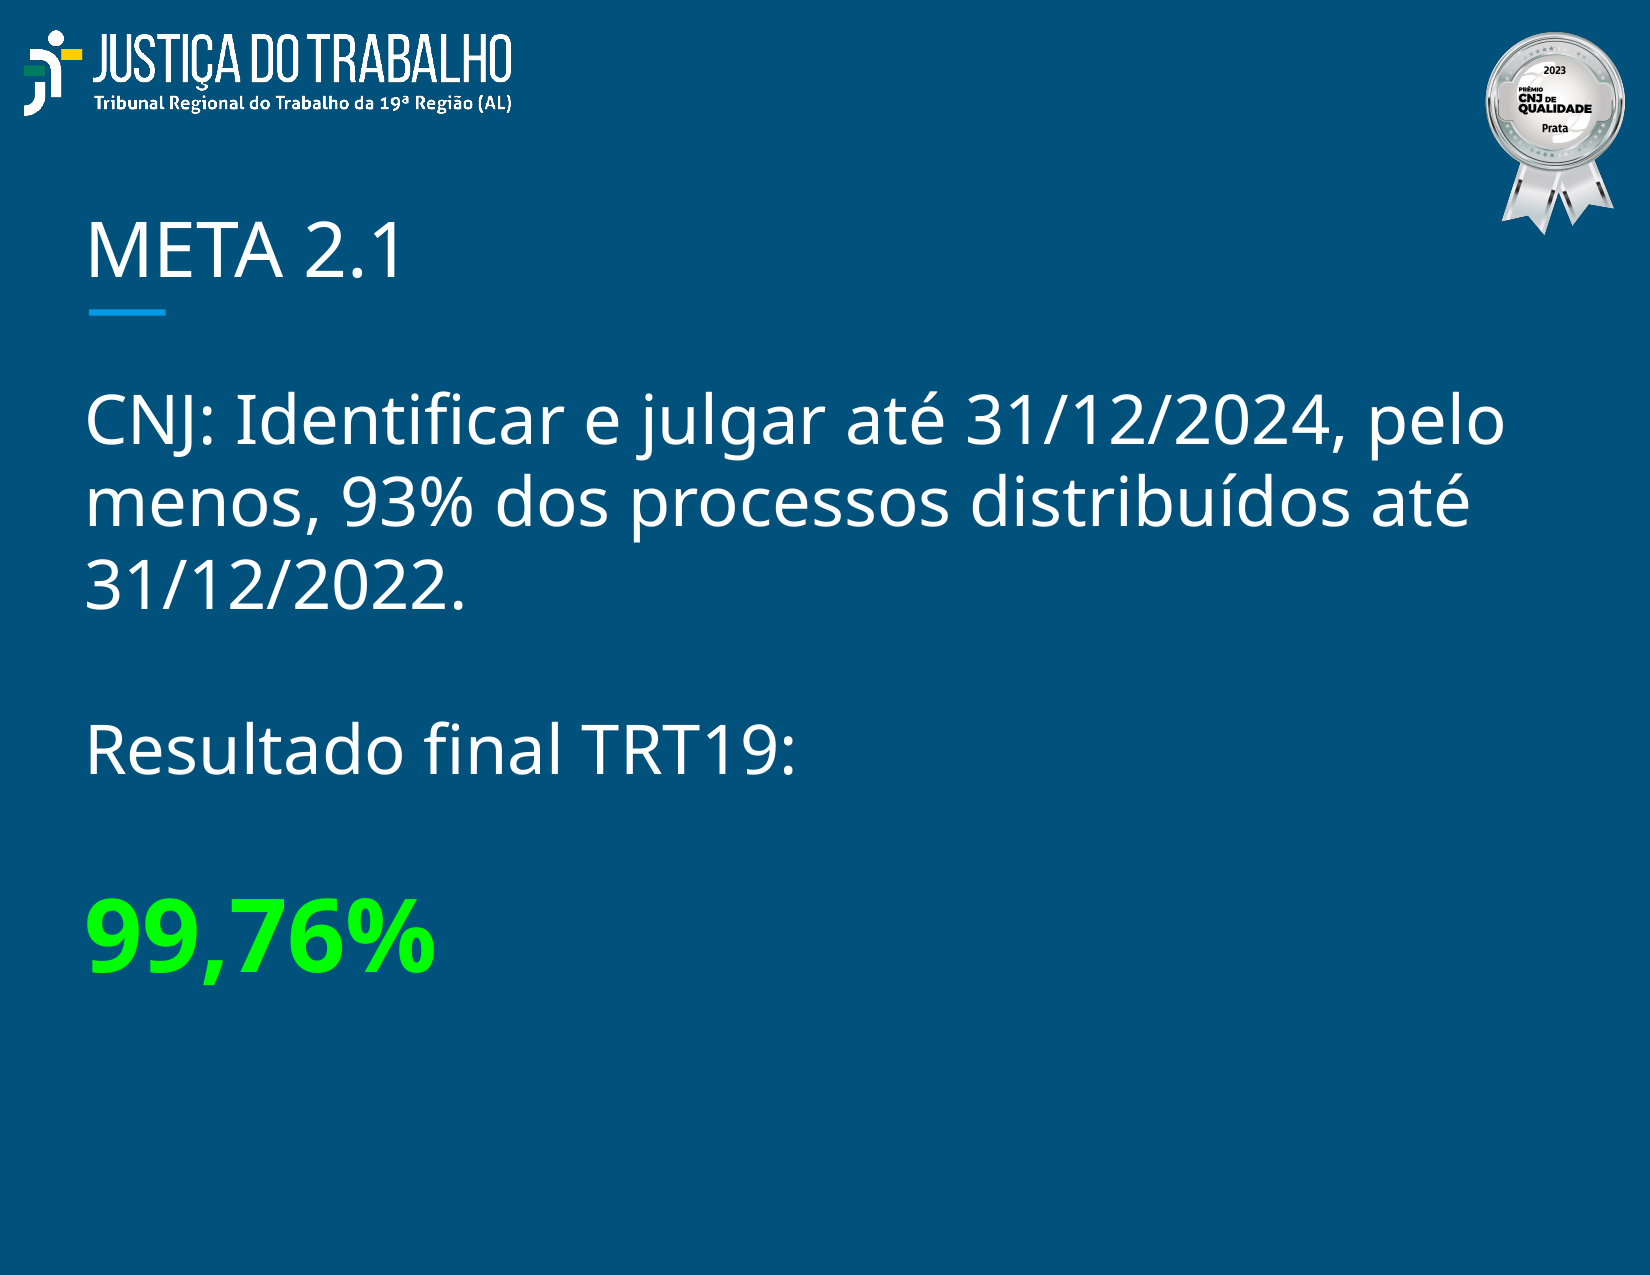

# META 2.1 CNJ: Identificar e julgar até 31/12/2024, pelo menos, 93% dos processos distribuídos até 31/12/2022. Resultado final TRT19: 99,76%